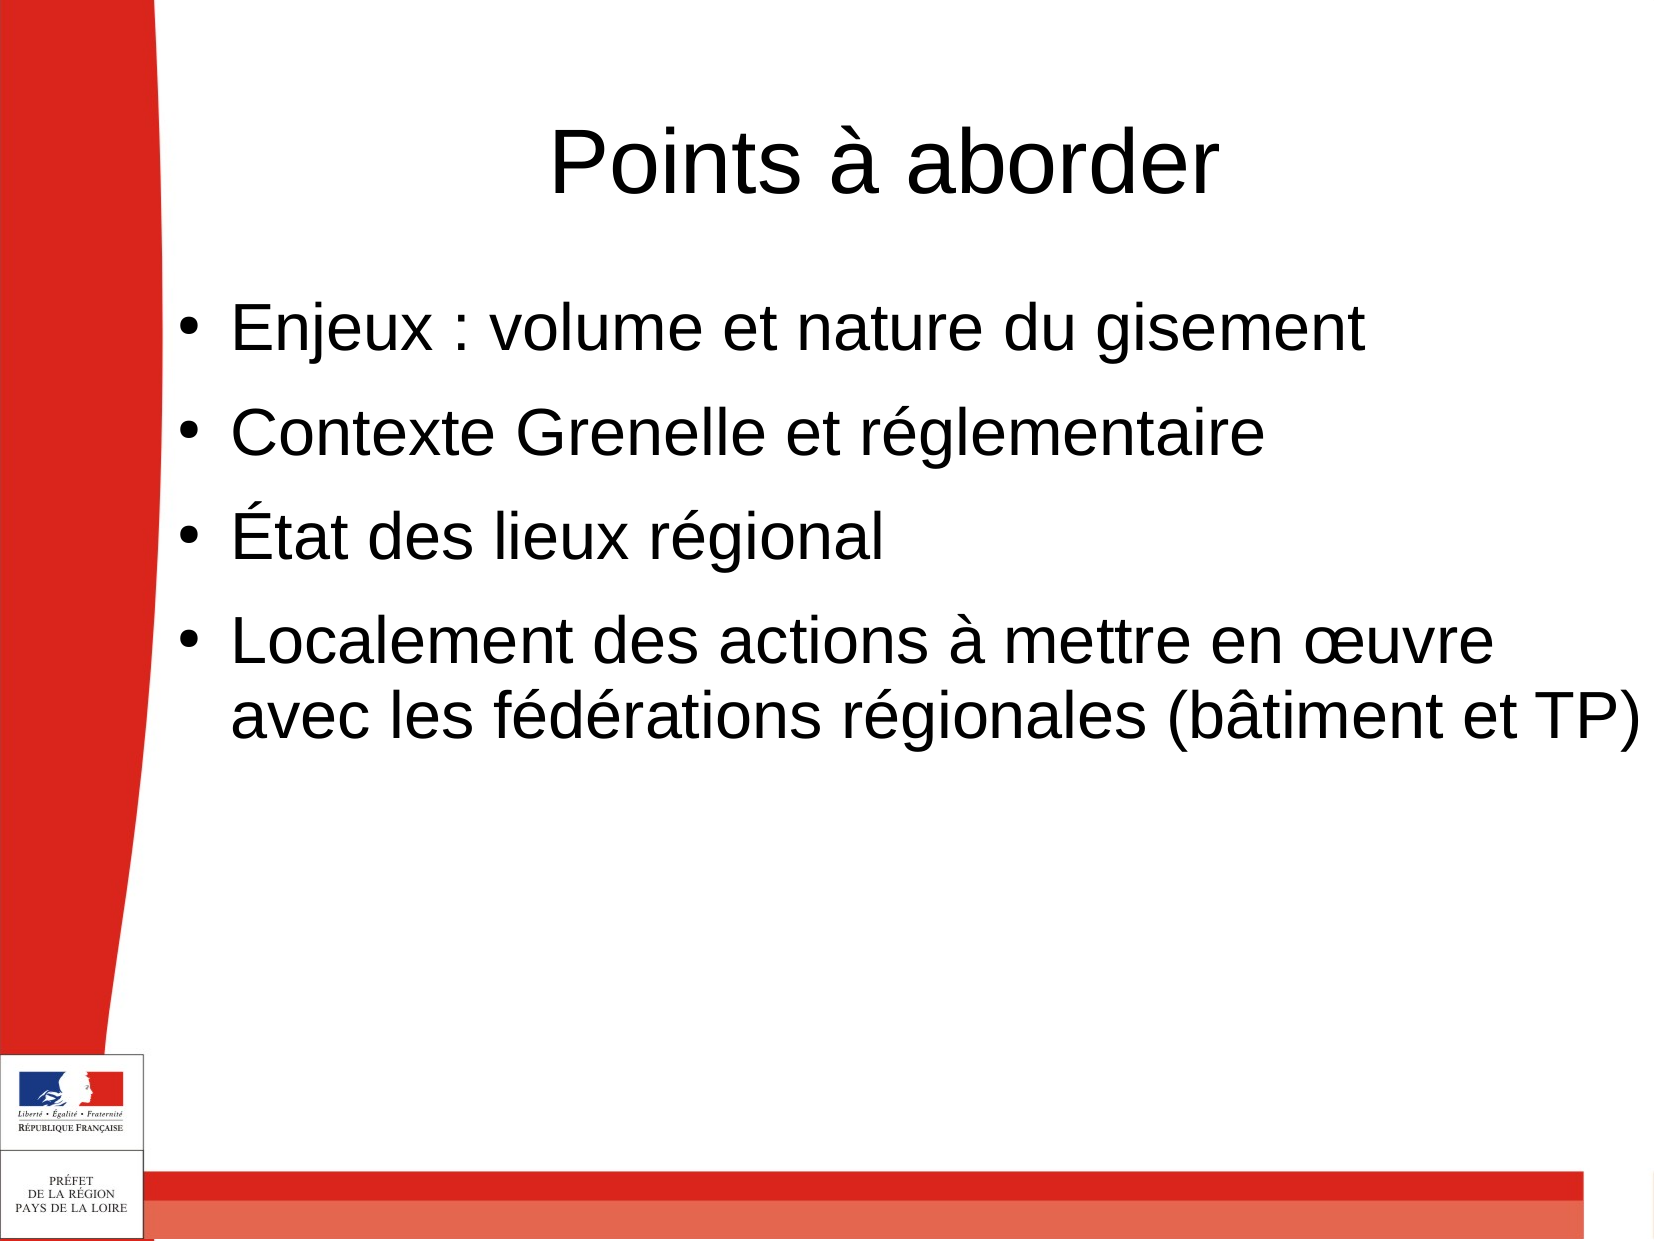

# Points à aborder
Enjeux : volume et nature du gisement
Contexte Grenelle et réglementaire
État des lieux régional
Localement des actions à mettre en œuvre avec les fédérations régionales (bâtiment et TP)